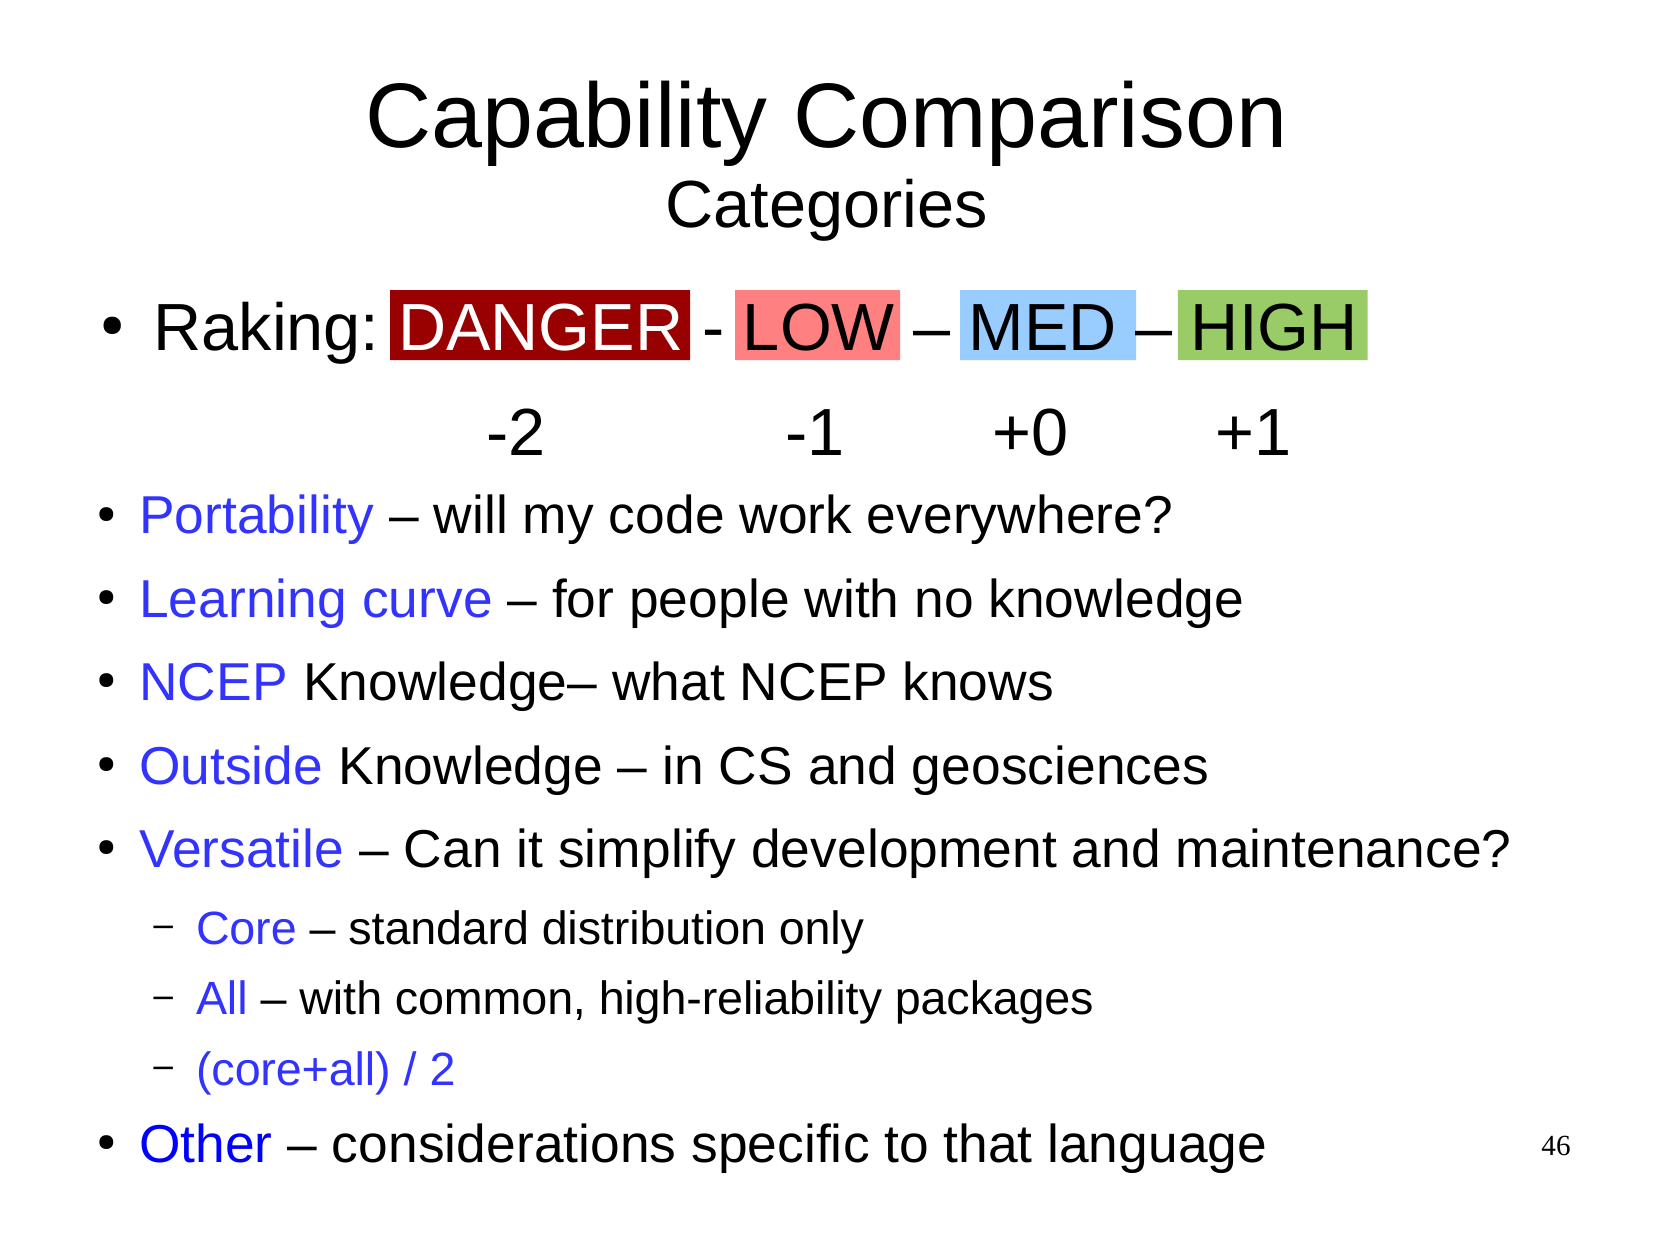

# Capability Comparison Categories
Raking: DANGER - LOW – MED – HIGH
 -2 -1 +0 +1
Portability – will my code work everywhere?
Learning curve – for people with no knowledge
NCEP Knowledge– what NCEP knows
Outside Knowledge – in CS and geosciences
Versatile – Can it simplify development and maintenance?
Core – standard distribution only
All – with common, high-reliability packages
(core+all) / 2
Other – considerations specific to that language
46